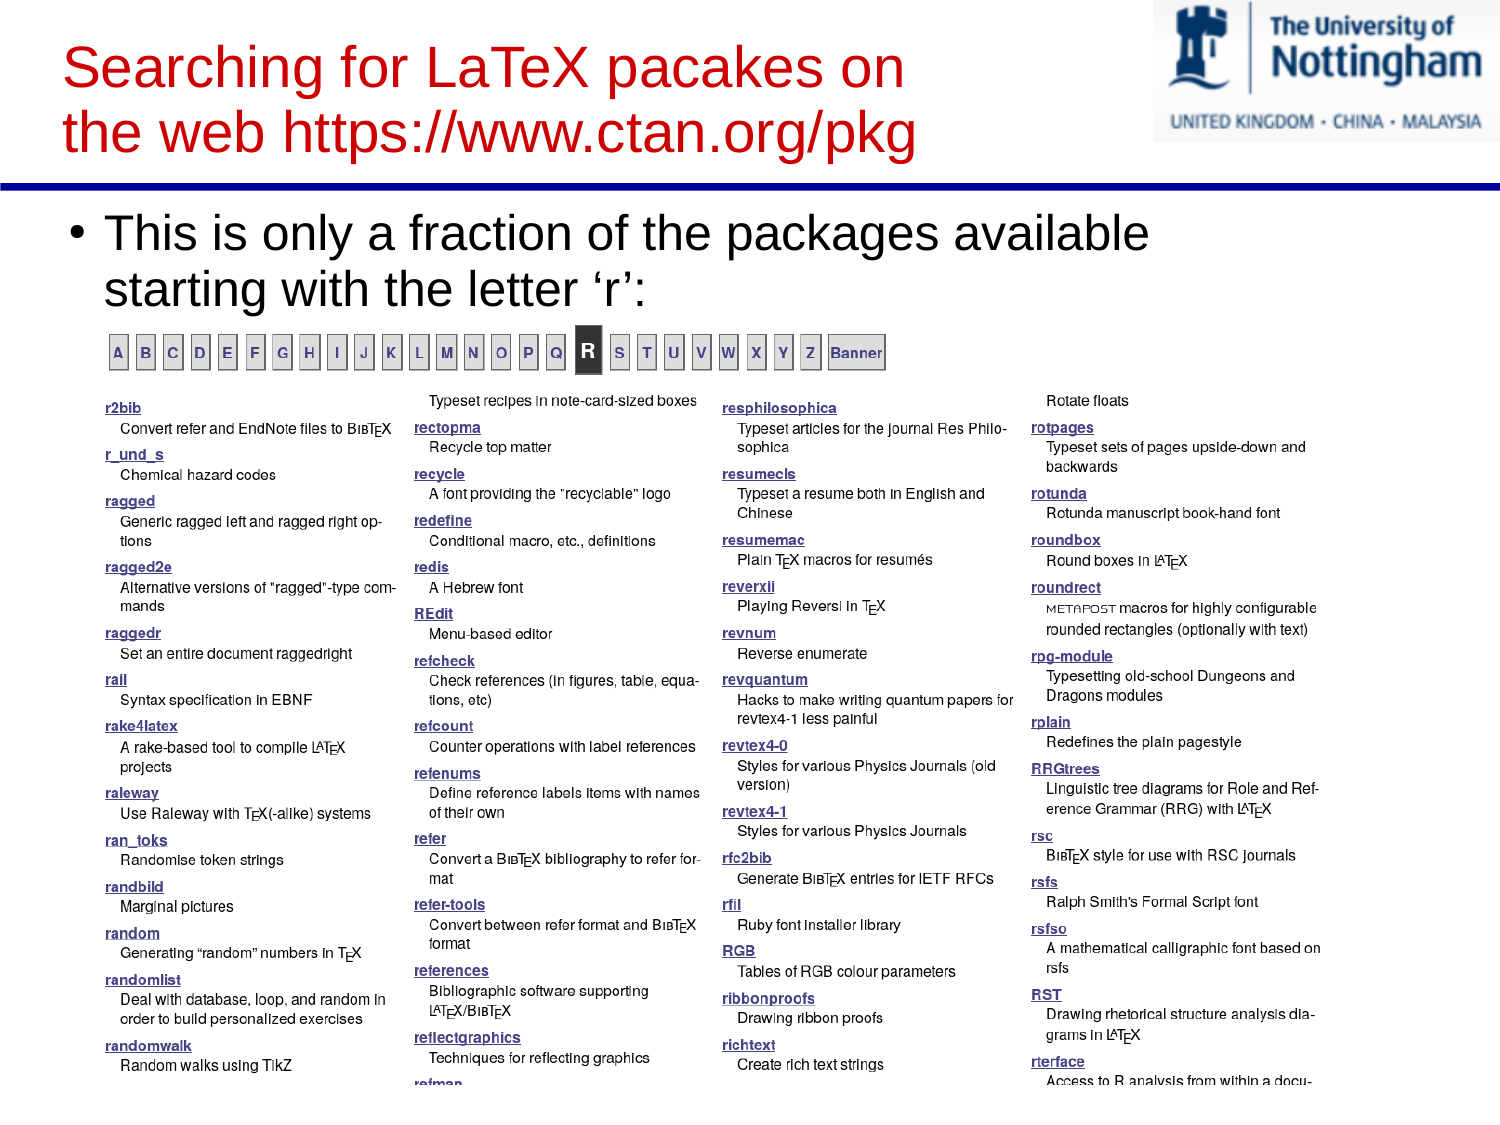

Searching for LaTeX pacakes on the web https://www.ctan.org/pkg
This is only a fraction of the packages available starting with the letter ‘r’: